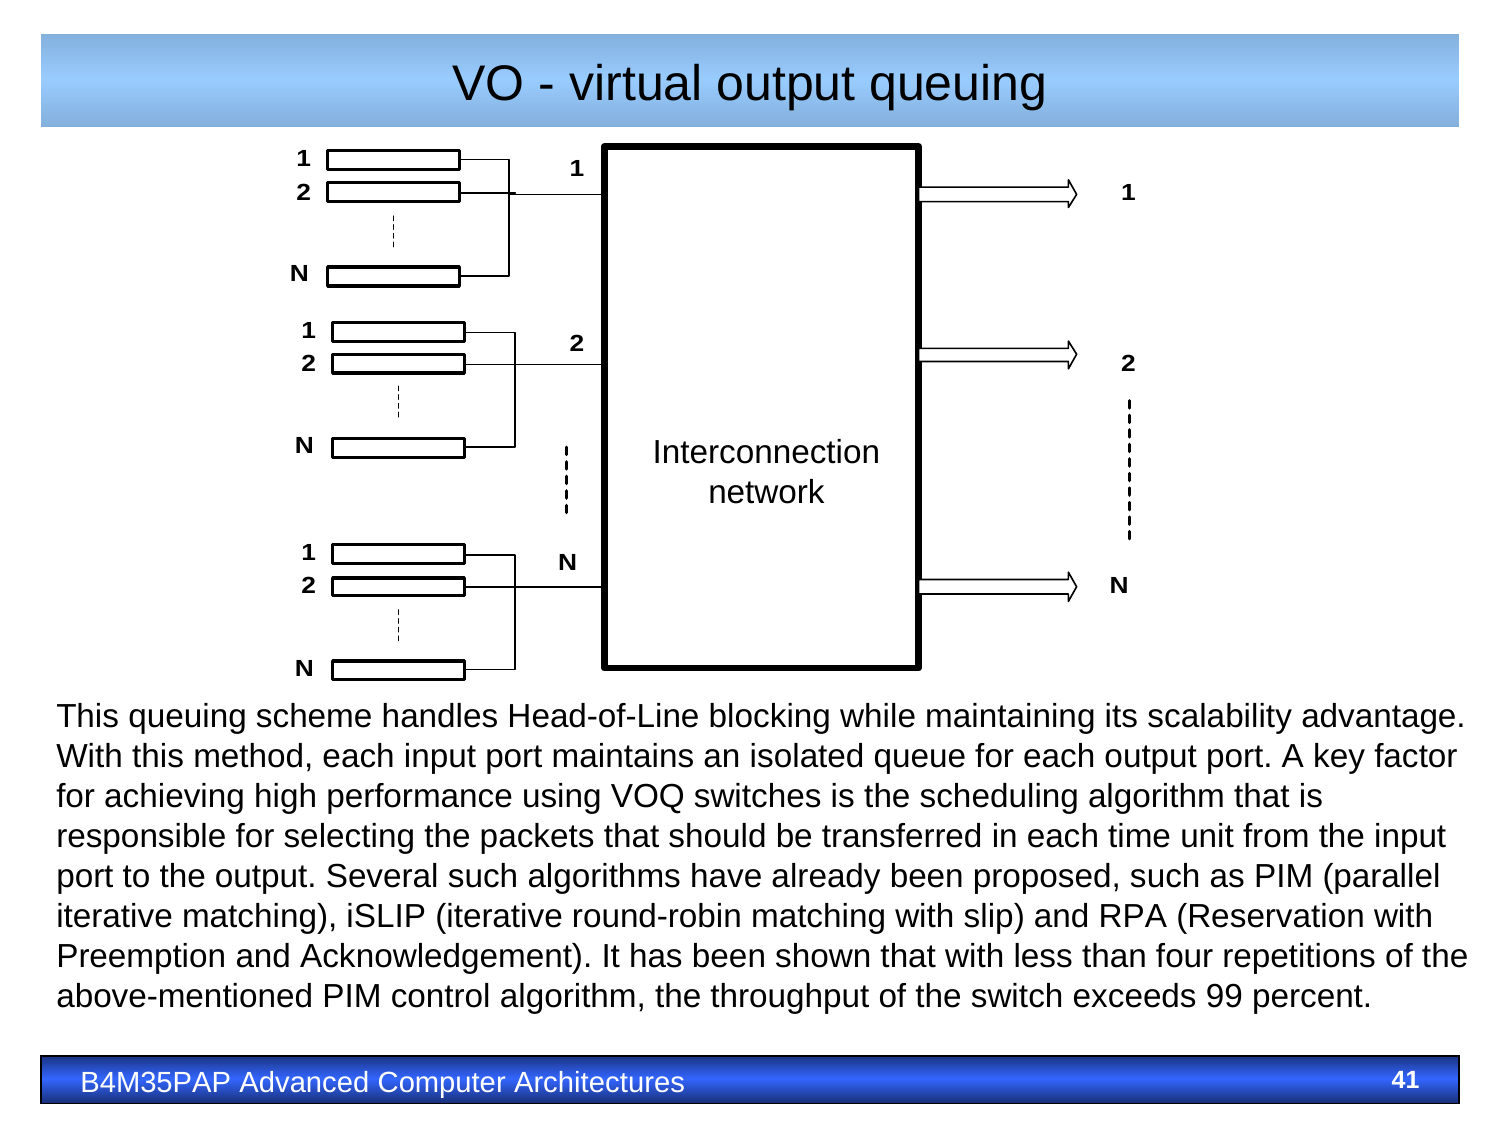

# VO - virtual output queuing
Interconnection network
This queuing scheme handles Head-of-Line blocking while maintaining its scalability advantage. With this method, each input port maintains an isolated queue for each output port. A key factor for achieving high performance using VOQ switches is the scheduling algorithm that is responsible for selecting the packets that should be transferred in each time unit from the input port to the output. Several such algorithms have already been proposed, such as PIM (parallel iterative matching), iSLIP (iterative round-robin matching with slip) and RPA (Reservation with Preemption and Acknowledgement). It has been shown that with less than four repetitions of the above-mentioned PIM control algorithm, the throughput of the switch exceeds 99 percent.